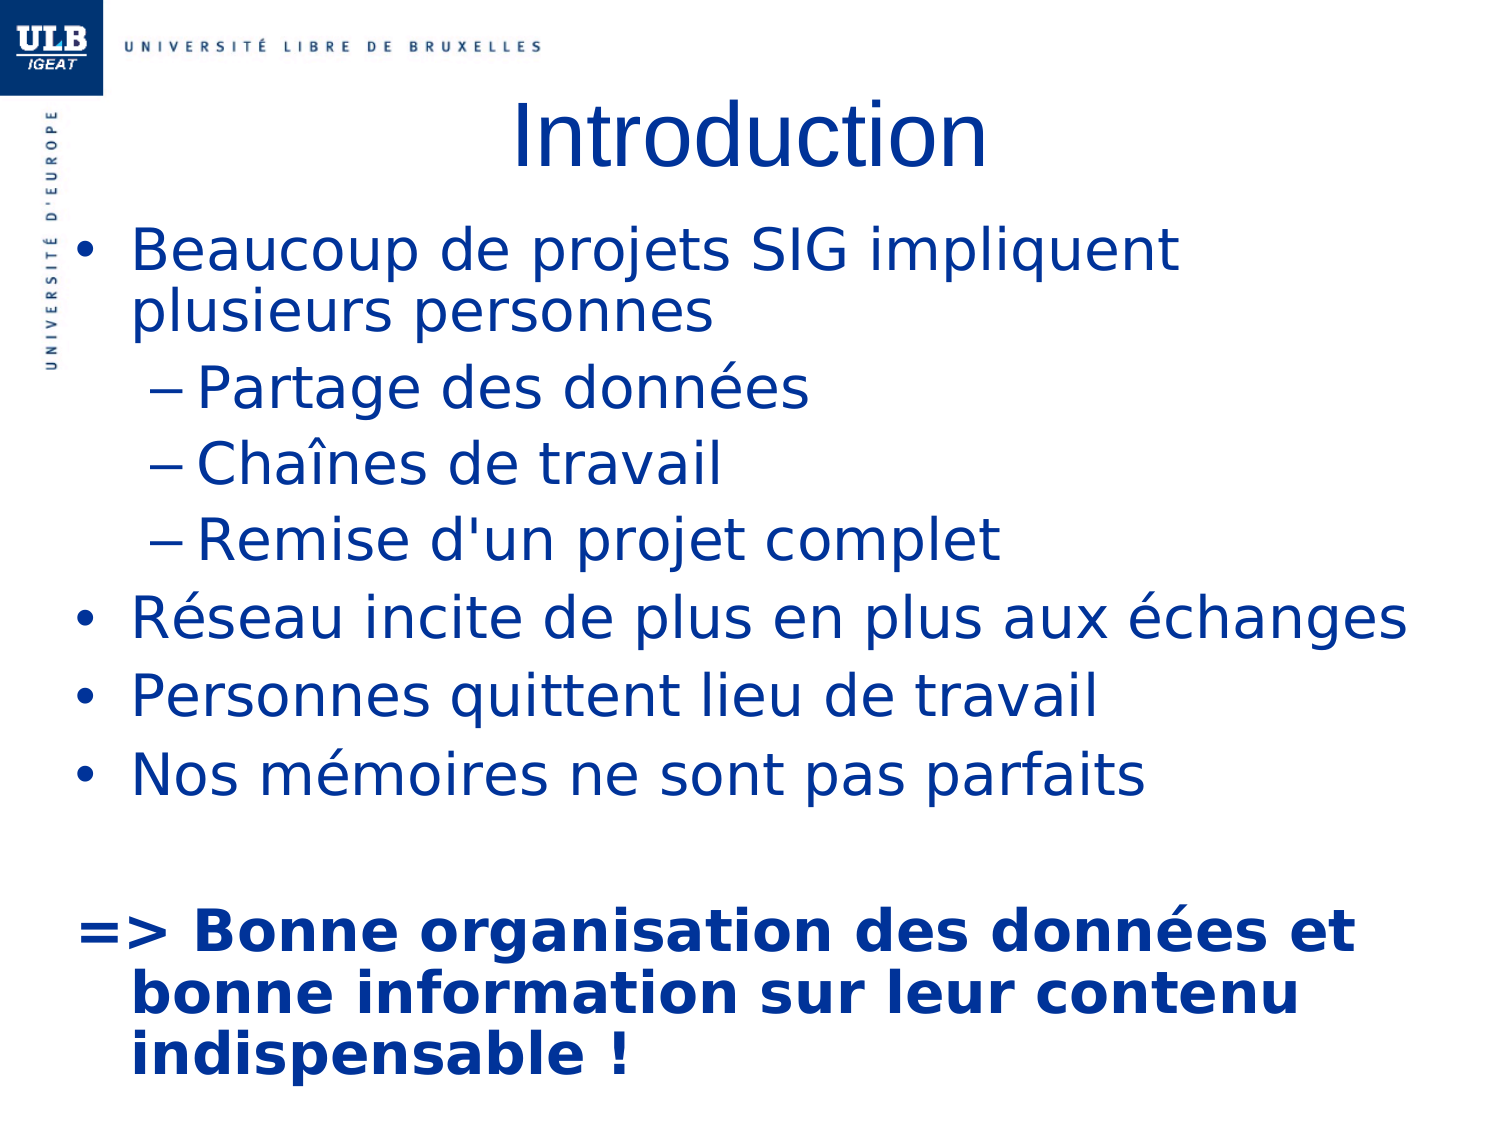

# Introduction
Beaucoup de projets SIG impliquent plusieurs personnes
Partage des données
Chaînes de travail
Remise d'un projet complet
Réseau incite de plus en plus aux échanges
Personnes quittent lieu de travail
Nos mémoires ne sont pas parfaits
=> Bonne organisation des données et bonne information sur leur contenu indispensable !